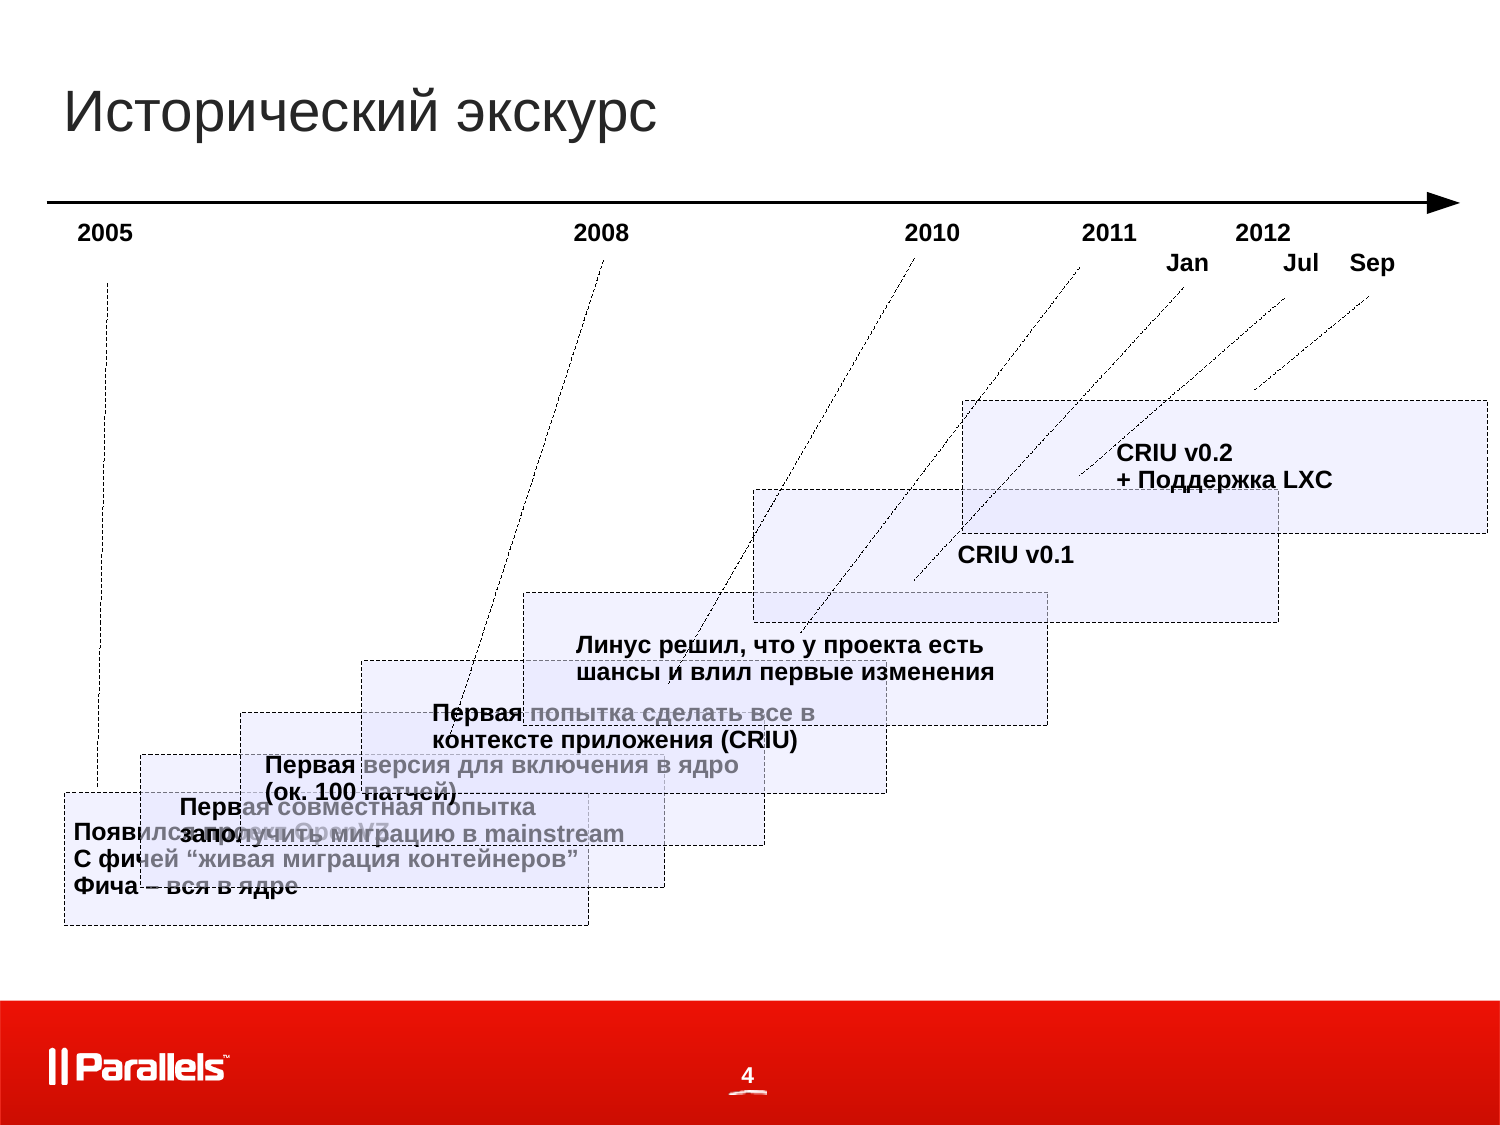

# Исторический экскурс
2005
2008
2010
2011
2012
Jan
Jul
Sep
CRIU v0.2
+ Поддержка LXC
CRIU v0.1
Линус решил, что у проекта есть
шансы и влил первые изменения
Первая попытка сделать все в
контексте приложения (CRIU)
Первая версия для включения в ядро
(ок. 100 патчей)
Первая совместная попытка
заполучить миграцию в mainstream
Появился проект OpenVZ
С фичей “живая миграция контейнеров”
Фича – вся в ядре